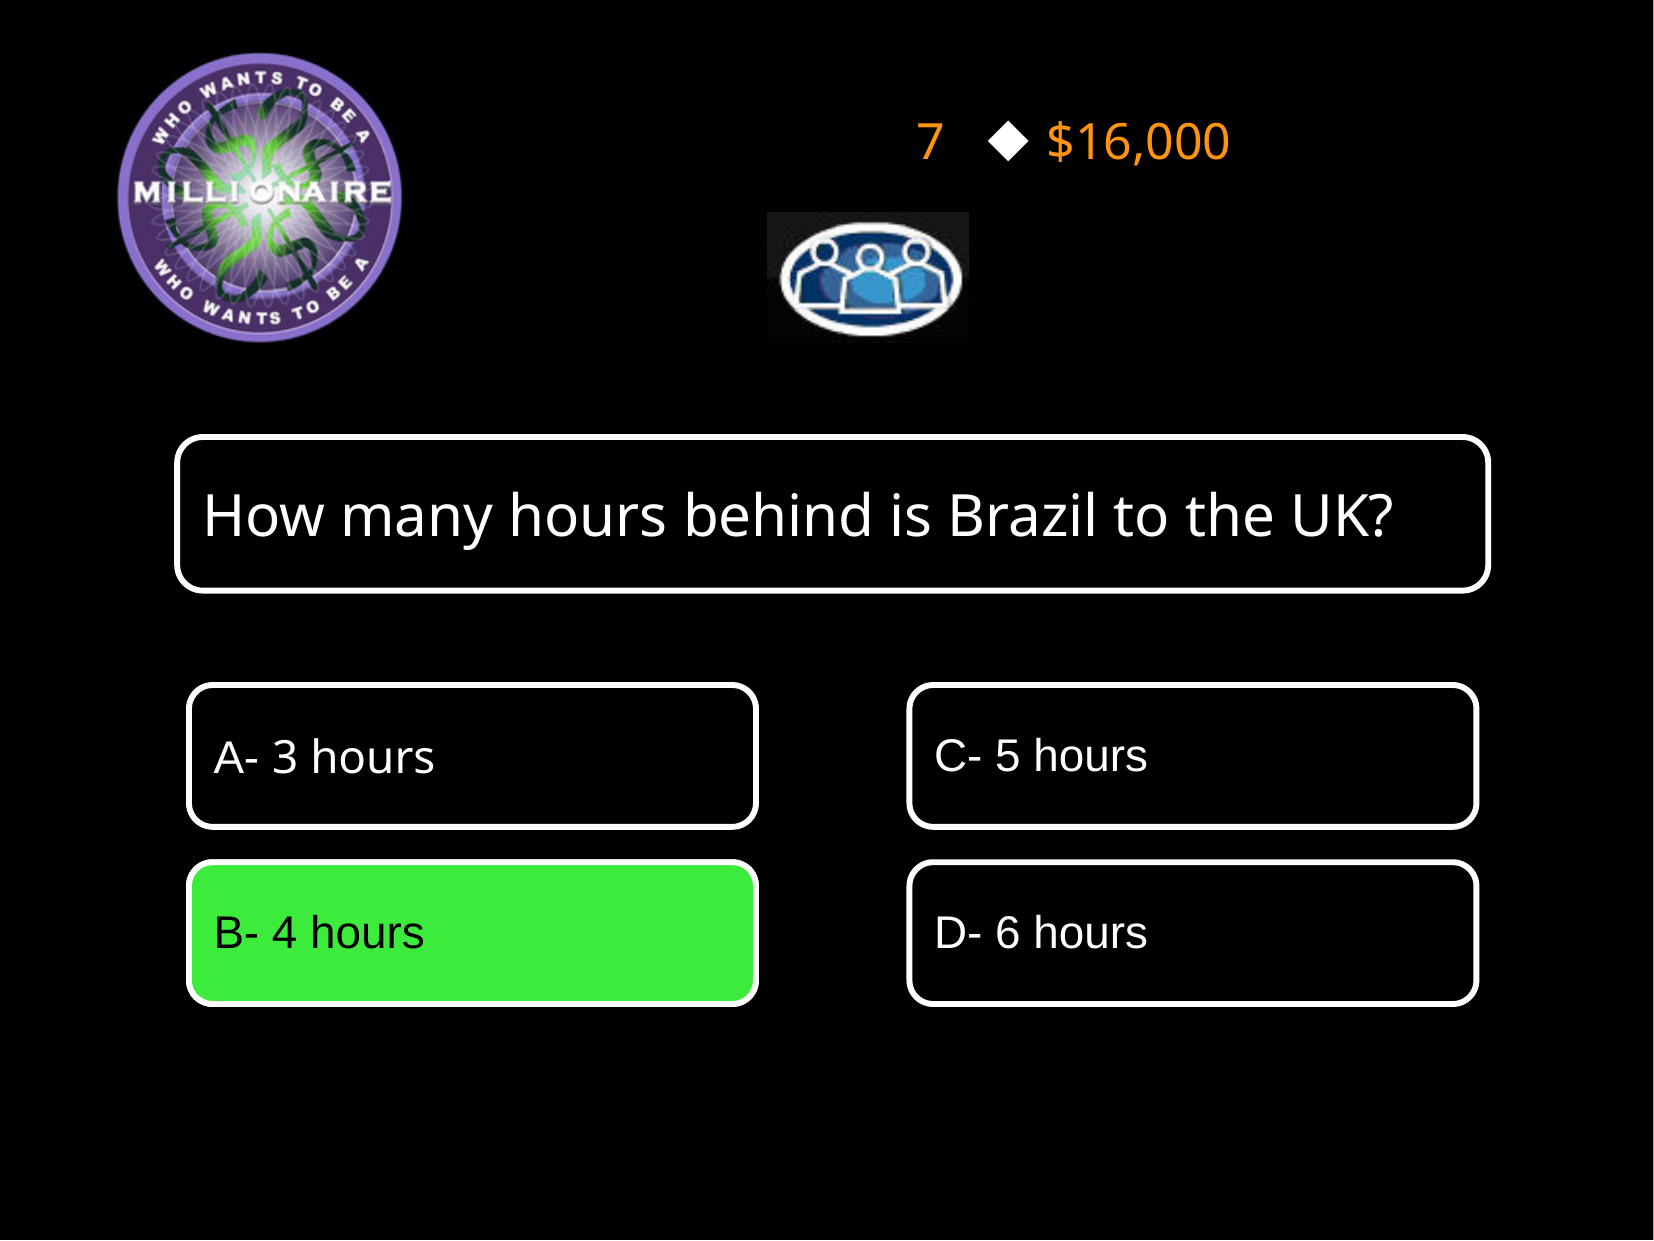

7  $16,000
How many hours behind is Brazil to the UK?
A- 3 hours
C- 5 hours
B- 4 hours
B- 4 hours
D- 6 hours